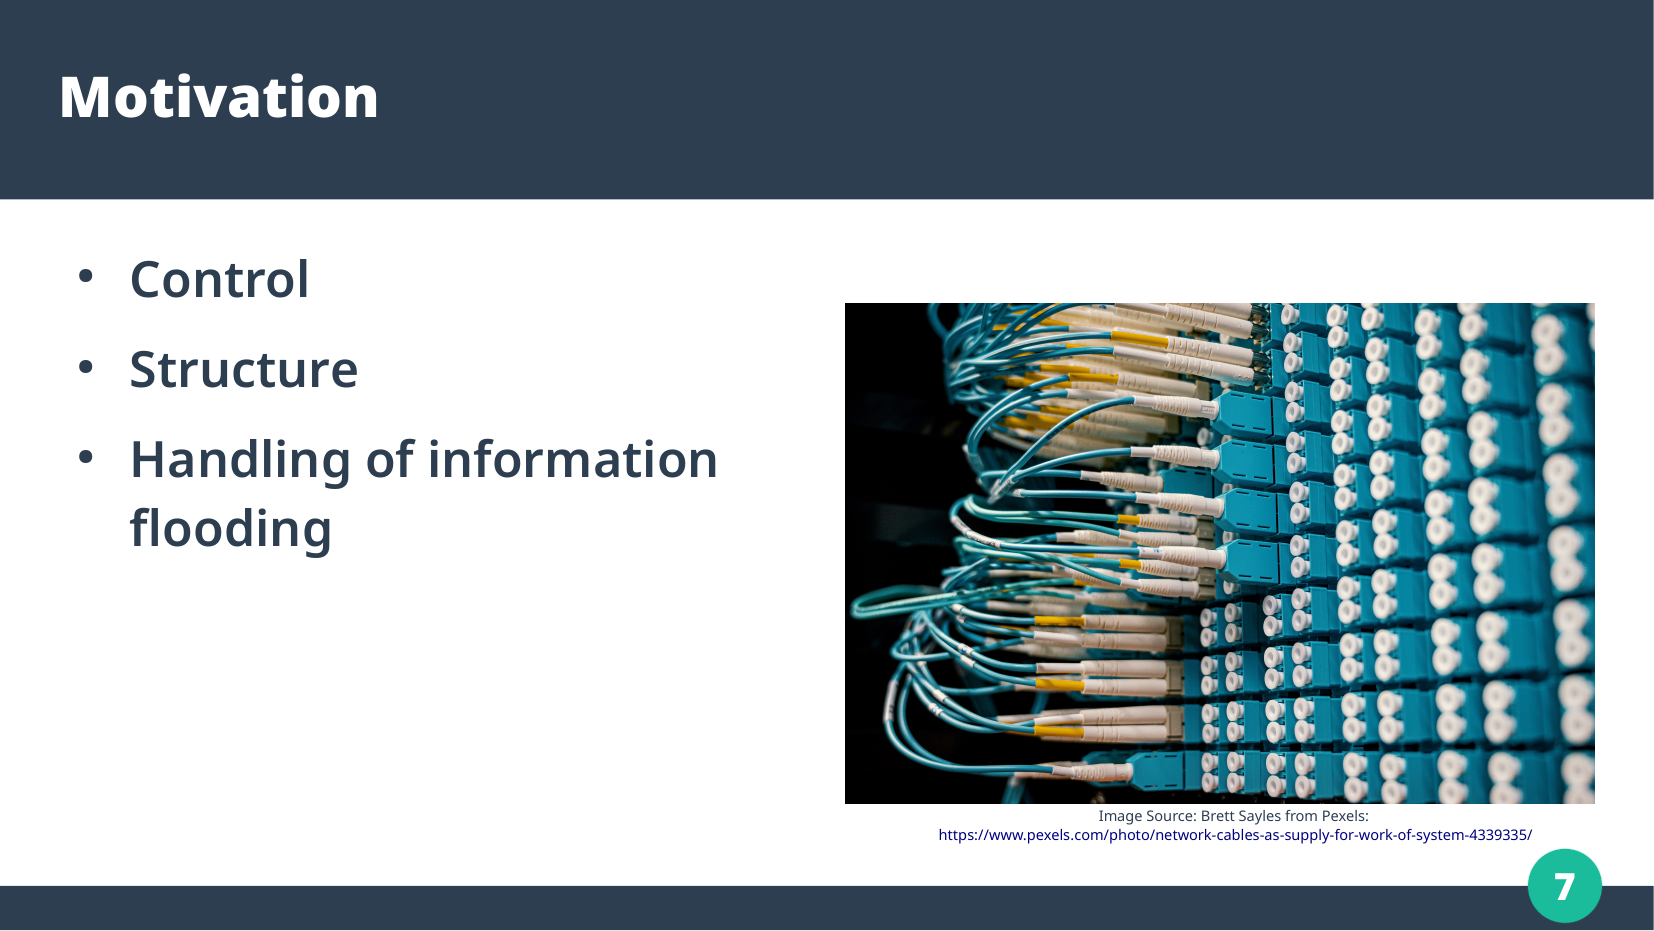

# Motivation
Control
Structure
Handling of information flooding
Image Source: Brett Sayles from Pexels: https://www.pexels.com/photo/network-cables-as-supply-for-work-of-system-4339335/